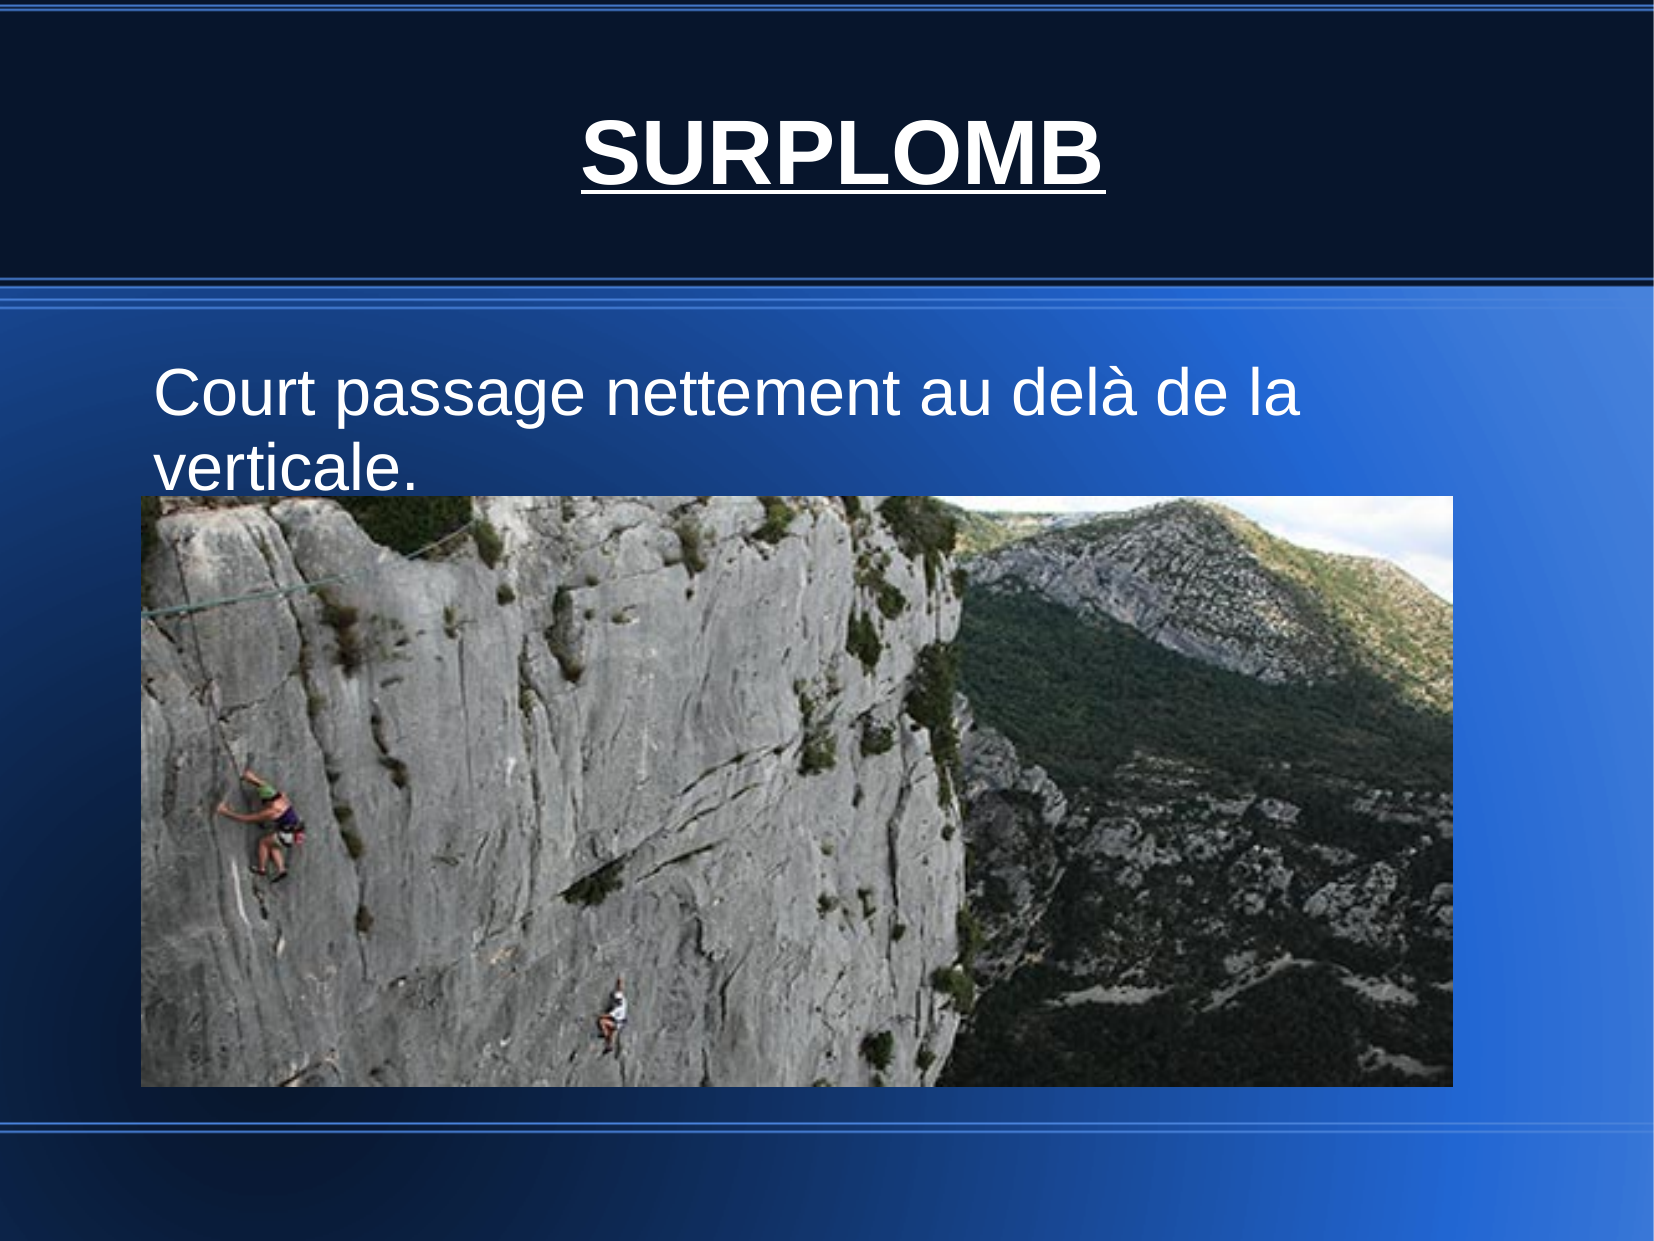

# SURPLOMB
Court passage nettement au delà de la verticale.